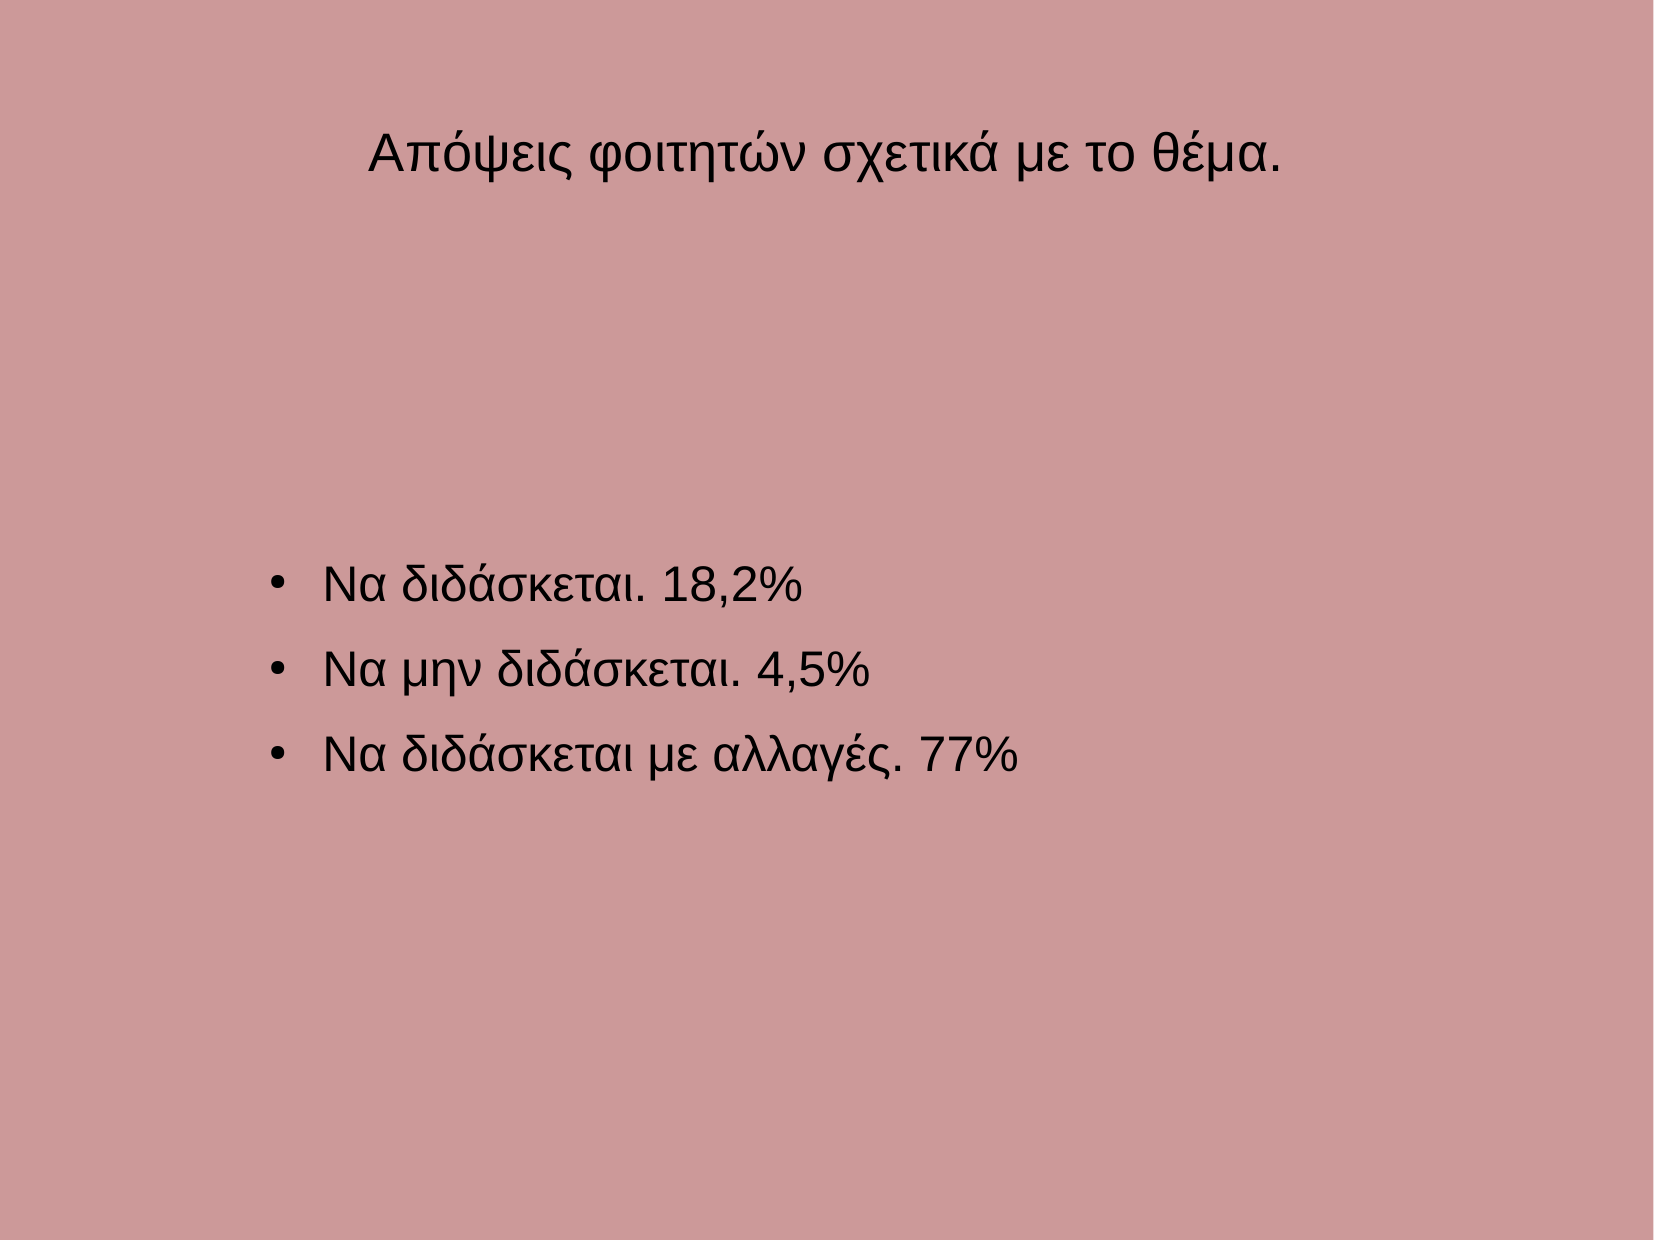

# Απόψεις φοιτητών σχετικά με το θέμα.
Να διδάσκεται. 18,2%
Να μην διδάσκεται. 4,5%
Να διδάσκεται με αλλαγές. 77%